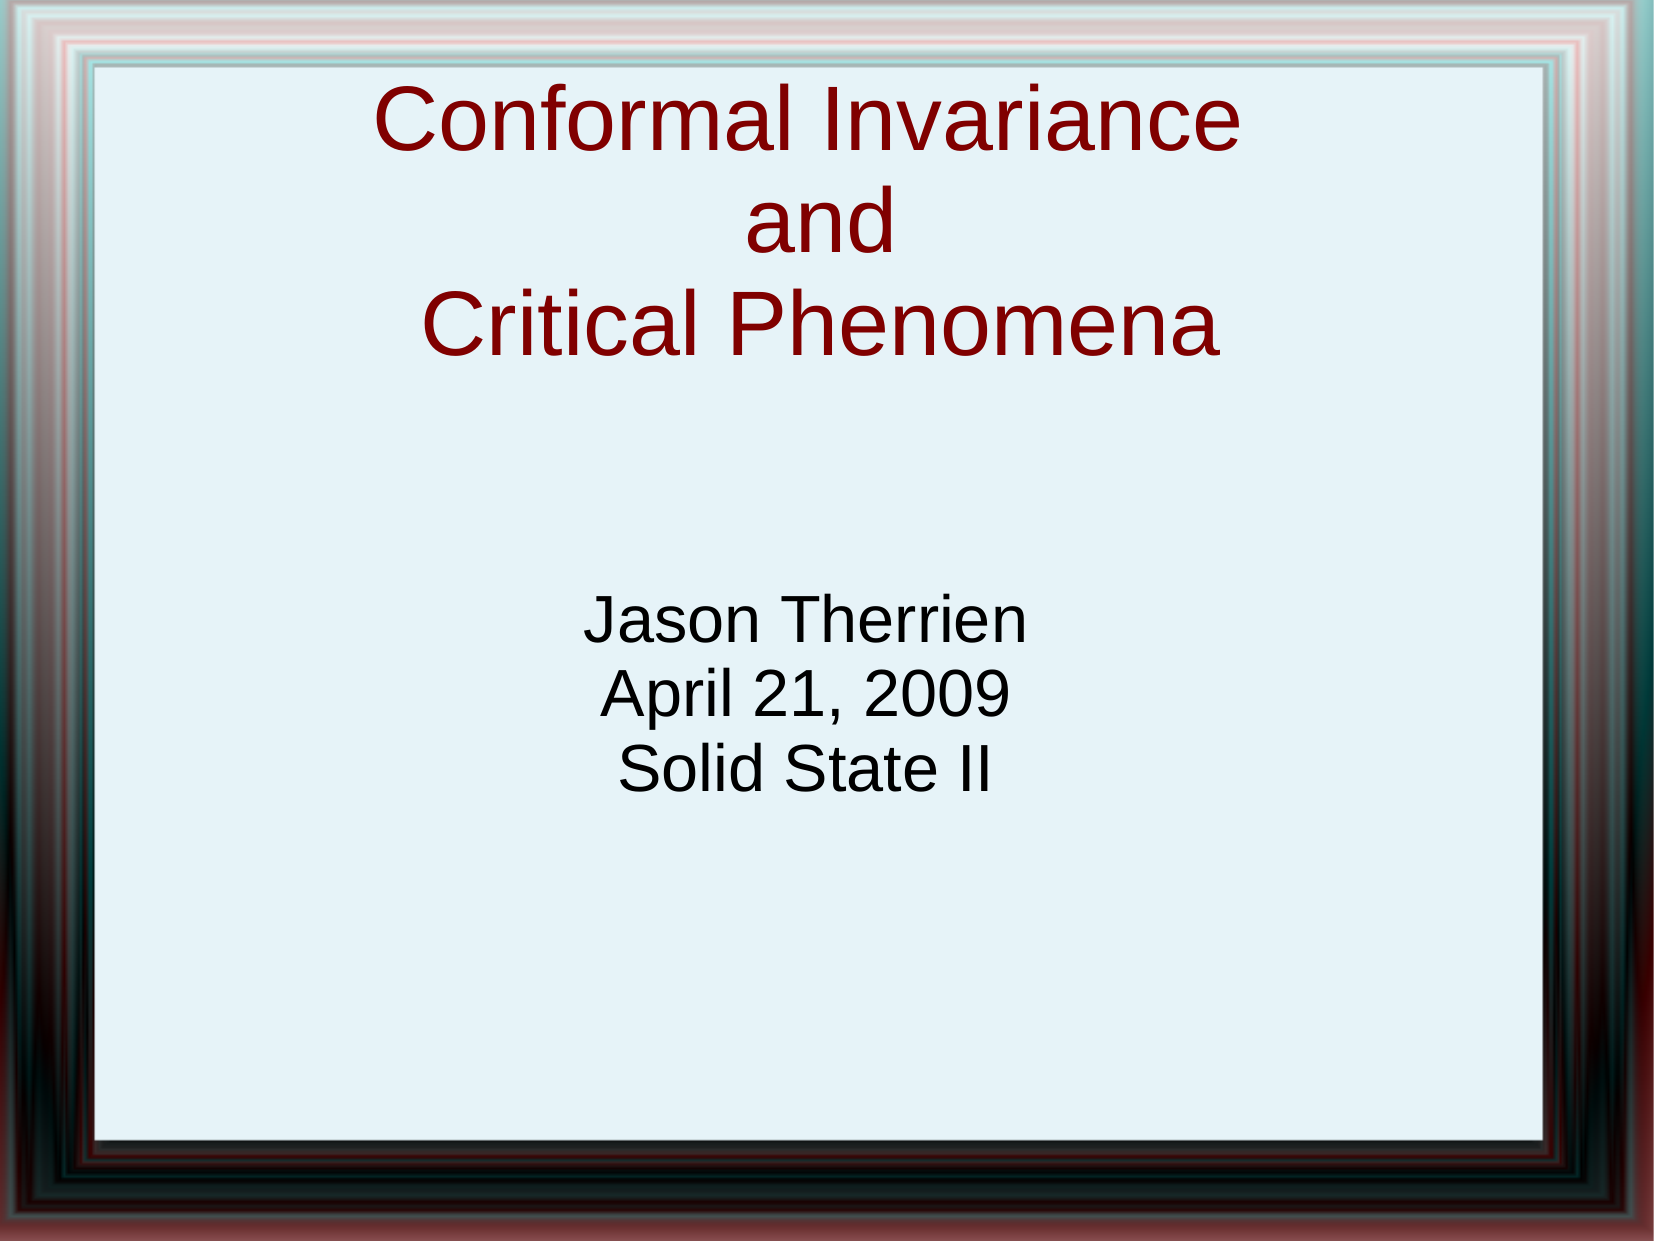

# Conformal Invariance and Critical Phenomena
Jason Therrien
April 21, 2009
Solid State II